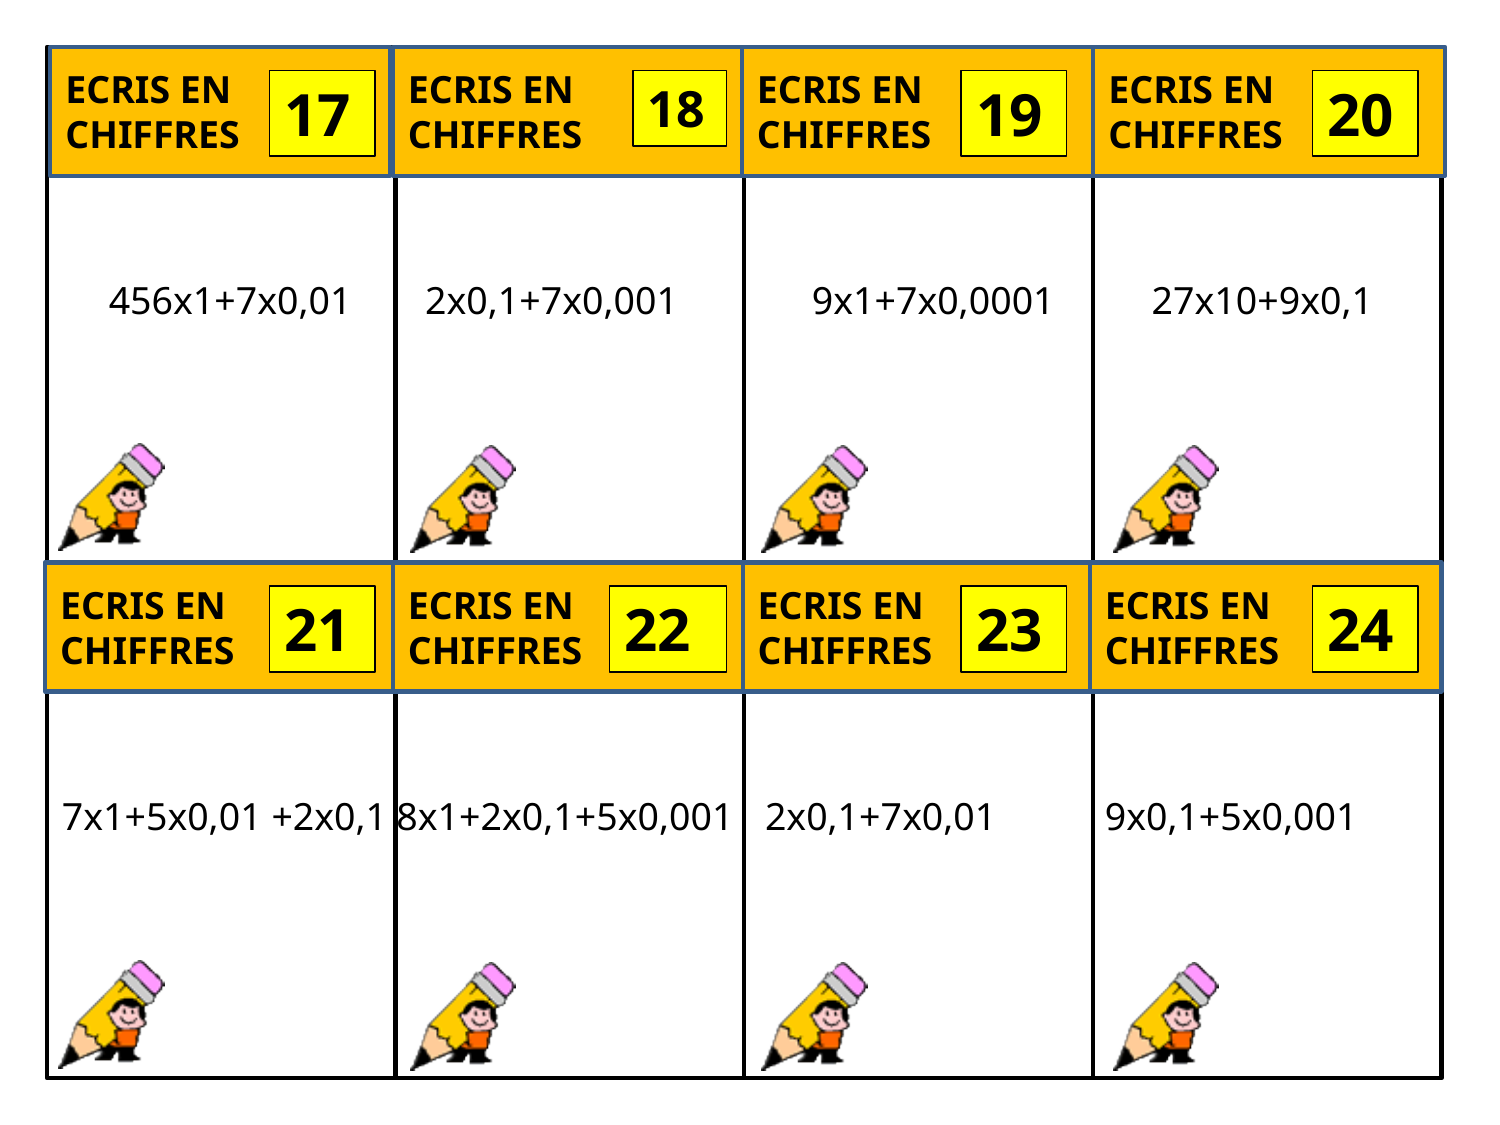

ECRIS EN CHIFFRES
ECRIS EN CHIFFRES
ECRIS EN CHIFFRES
ECRIS EN CHIFFRES
17
18
19
20
21
22
23
24
456x1+7x0,01
2x0,1+7x0,001
9x1+7x0,0001
27x10+9x0,1
7x1+5x0,01 +2x0,1
8x1+2x0,1+5x0,001
2x0,1+7x0,01
9x0,1+5x0,001
ECRIS EN CHIFFRES
ECRIS EN CHIFFRES
ECRIS EN CHIFFRES
ECRIS EN CHIFFRES